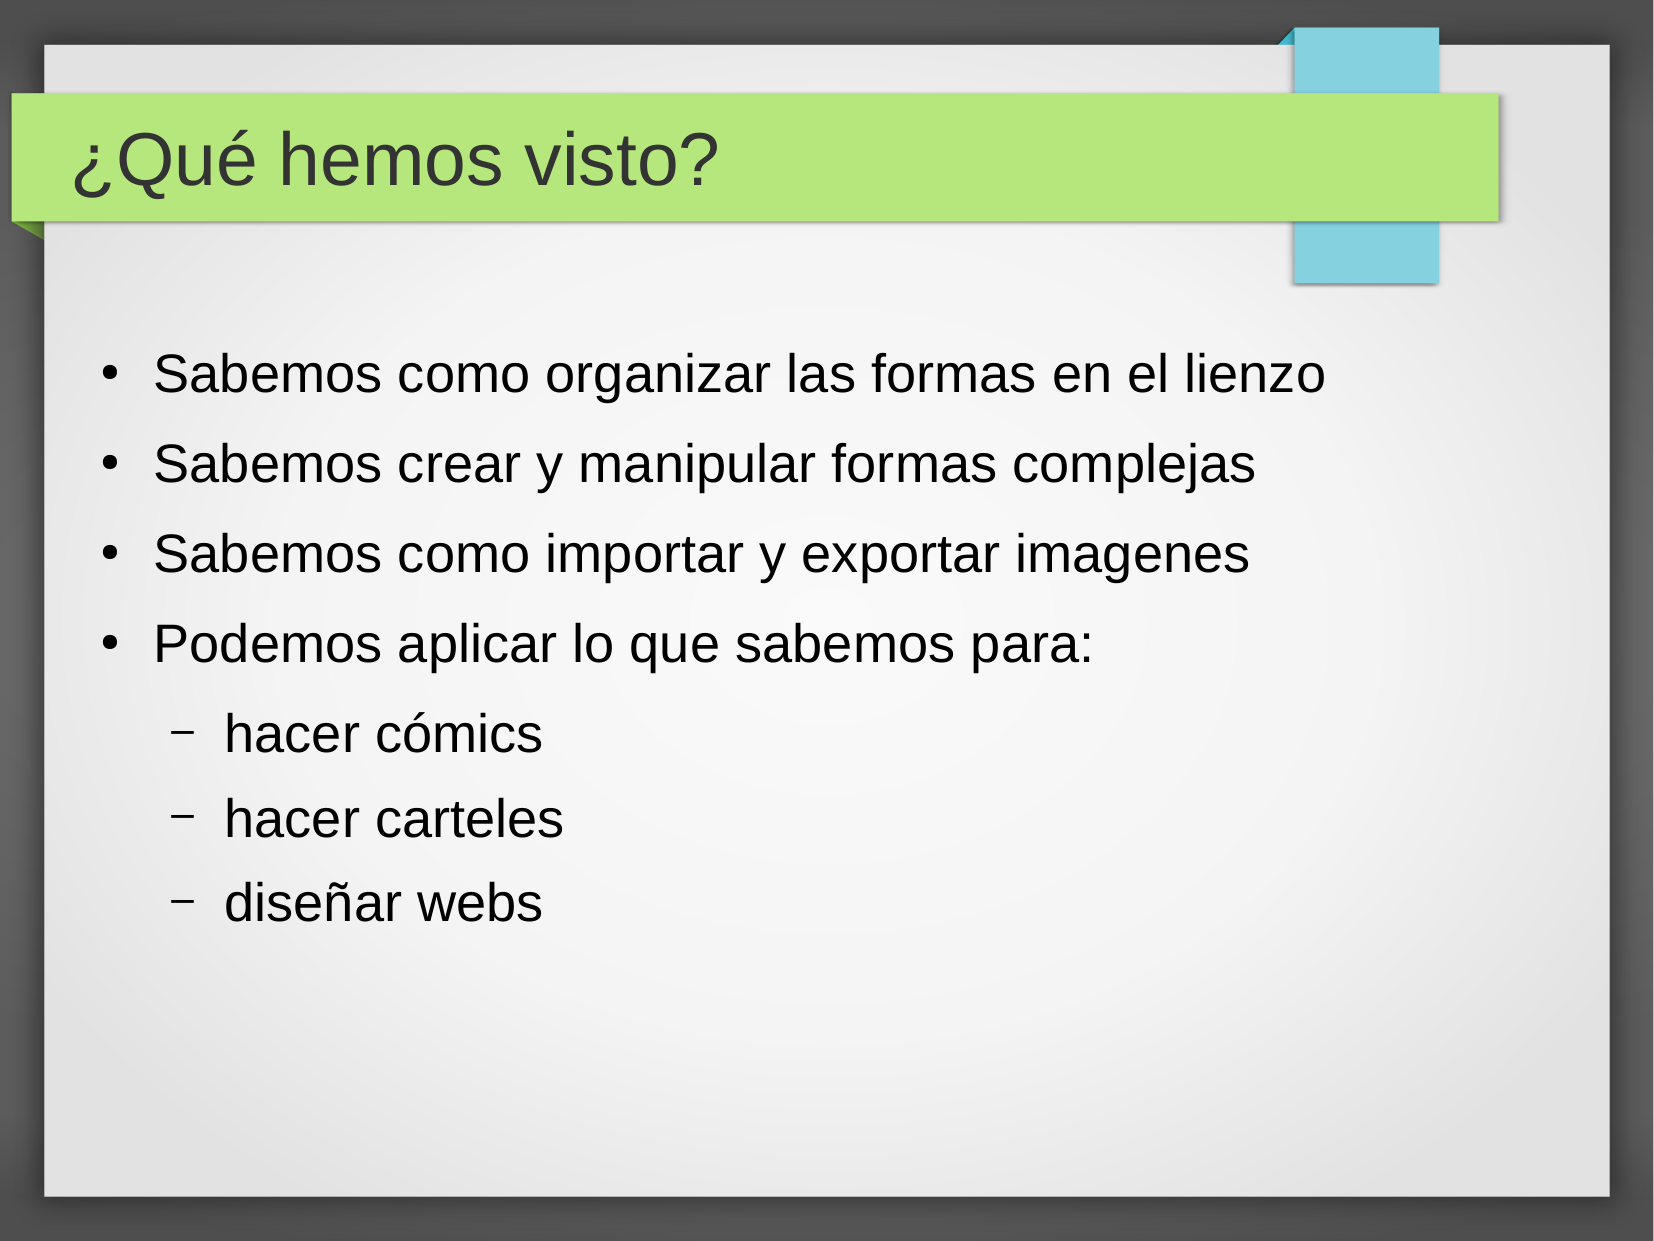

# ¿Qué hemos visto?
Sabemos como organizar las formas en el lienzo
Sabemos crear y manipular formas complejas
Sabemos como importar y exportar imagenes
Podemos aplicar lo que sabemos para:
hacer cómics
hacer carteles
diseñar webs